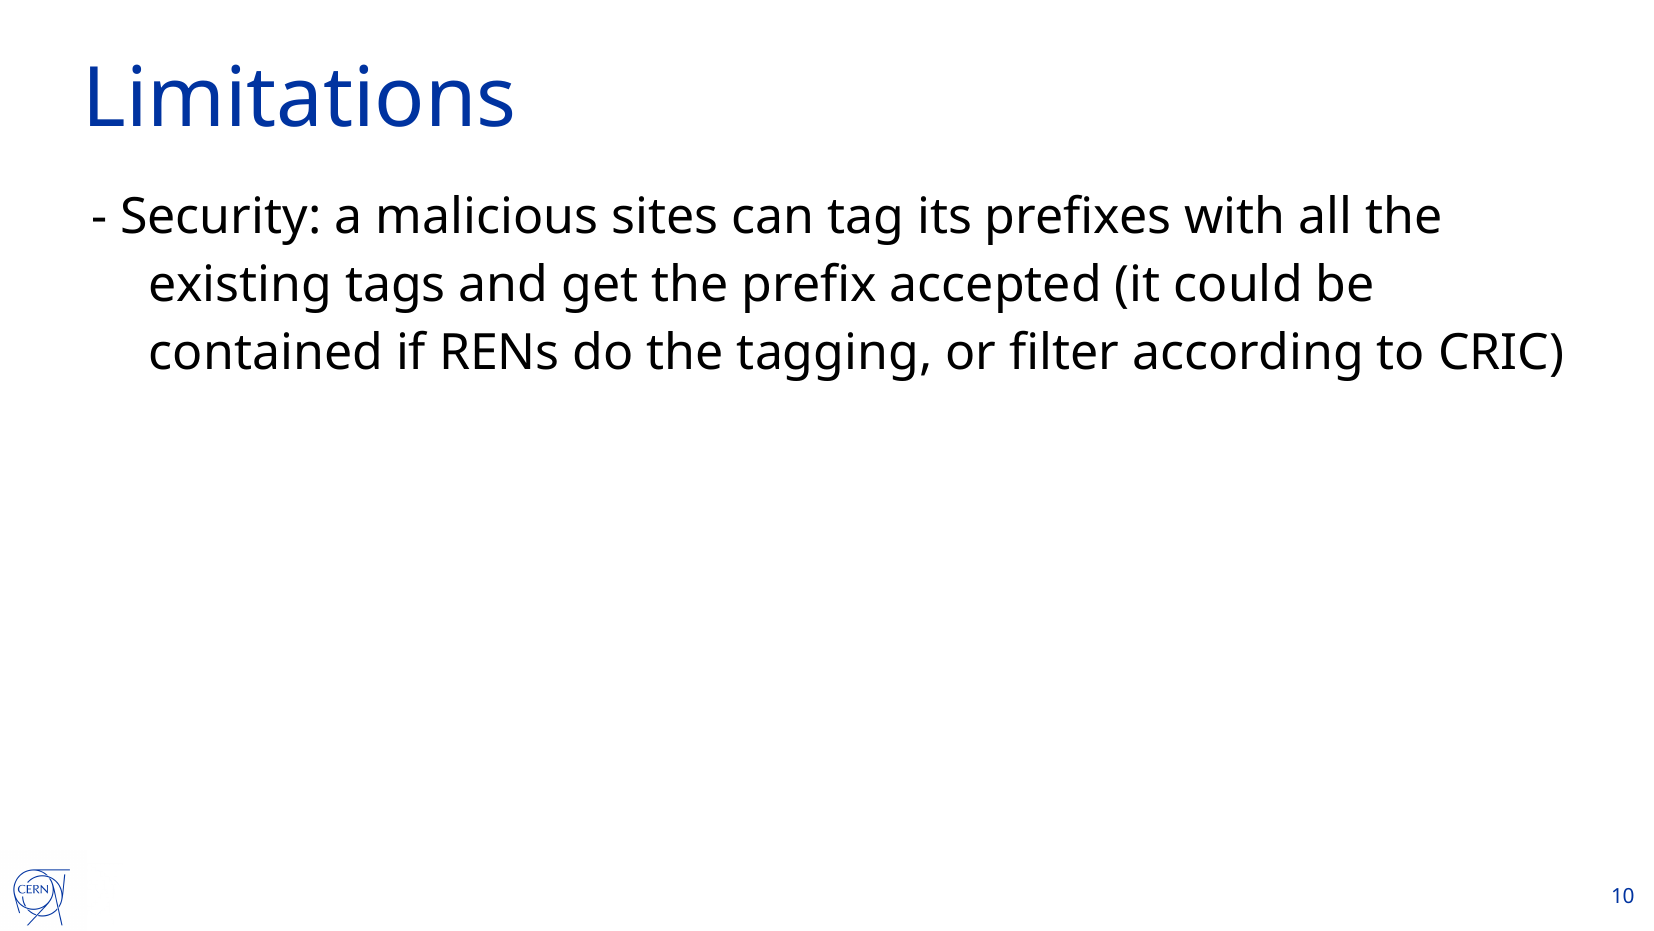

# Limitations
- Security: a malicious sites can tag its prefixes with all the existing tags and get the prefix accepted (it could be contained if RENs do the tagging, or filter according to CRIC)